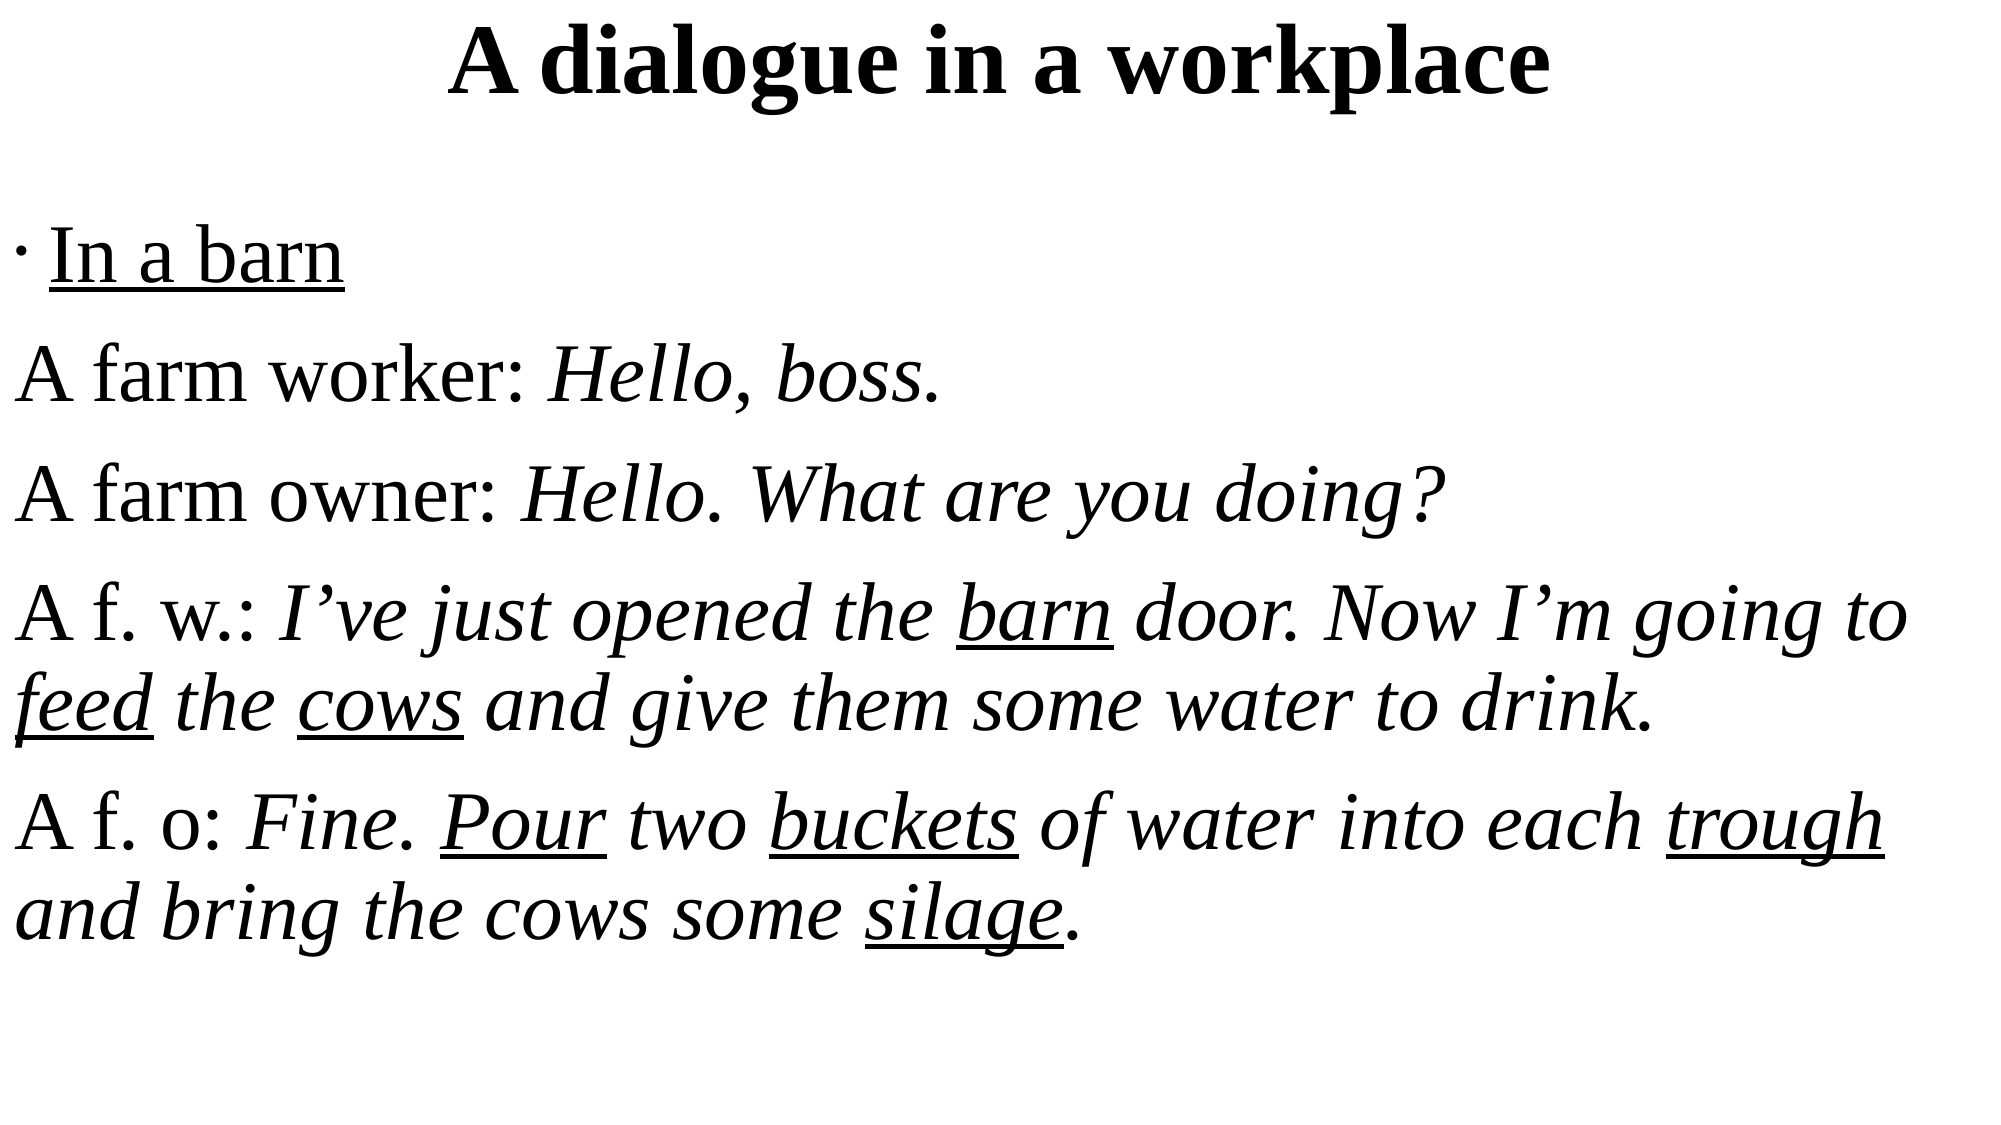

# A dialogue in a workplace
 In a barn
A farm worker: Hello, boss.
A farm owner: Hello. What are you doing?
A f. w.: I’ve just opened the barn door. Now I’m going to feed the cows and give them some water to drink.
A f. o: Fine. Pour two buckets of water into each trough and bring the cows some silage.